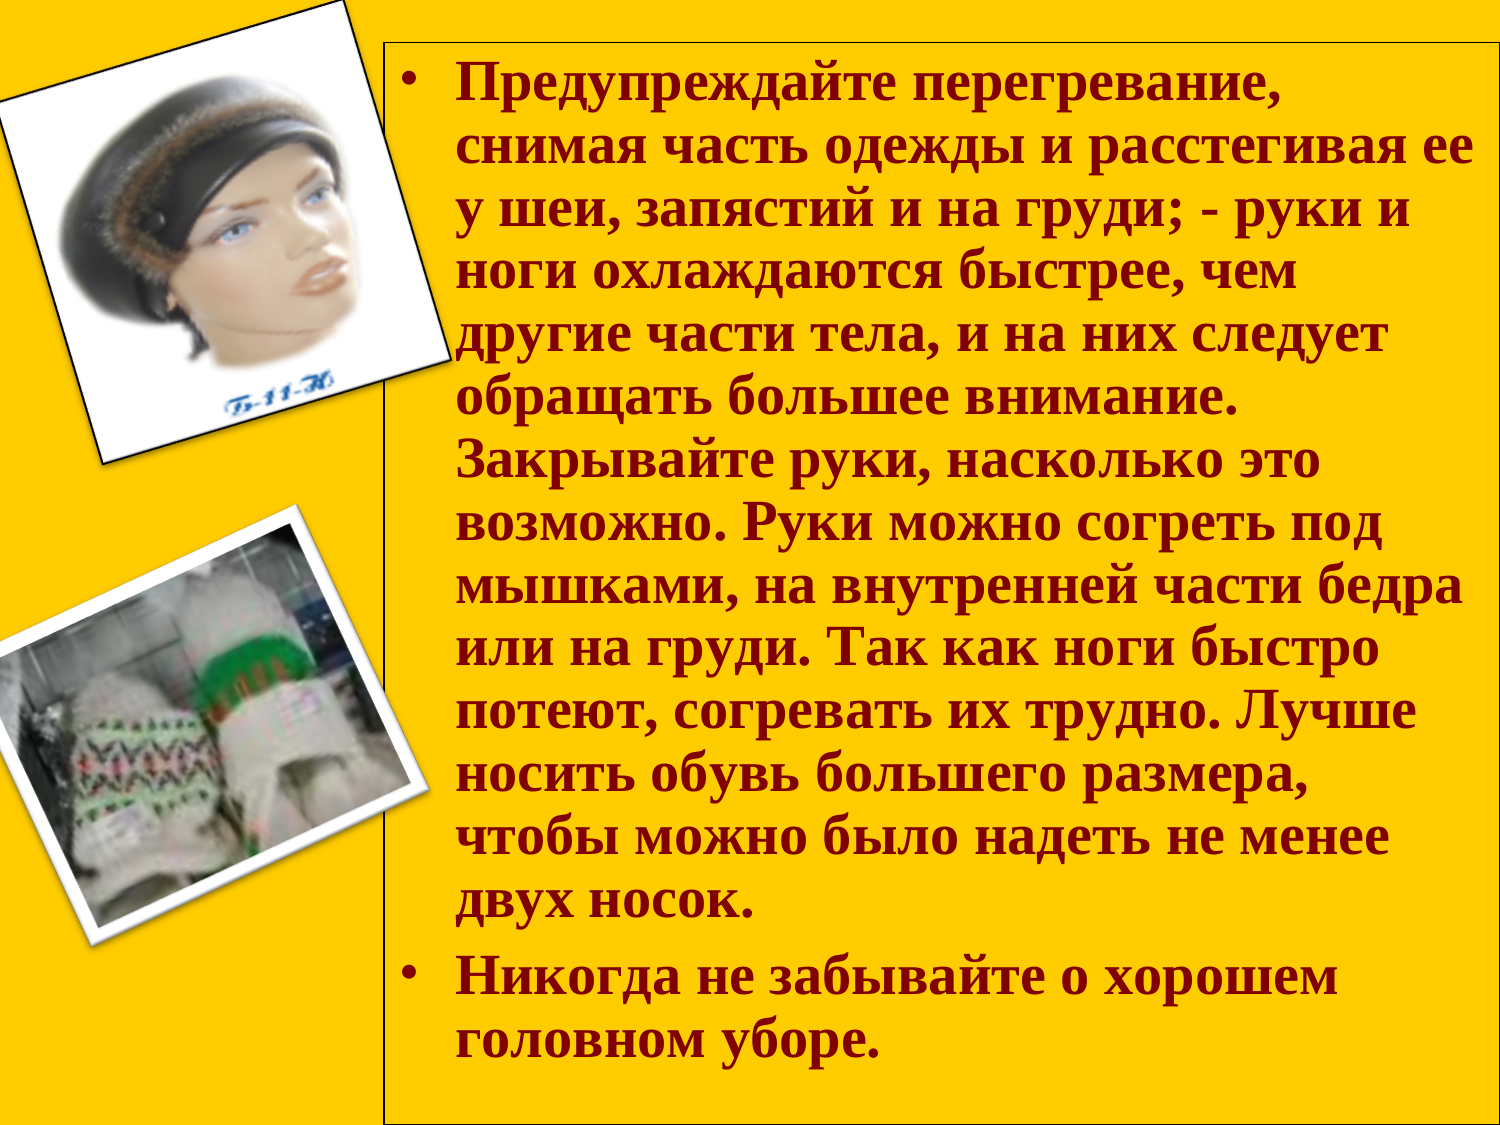

# Предупреждайте перегревание, снимая часть одежды и расстегивая ее у шеи, запястий и на груди; - руки и ноги охлаждаются быстрее, чем другие части тела, и на них следует обращать большее внимание. Закрывайте руки, насколько это возможно. Руки можно согреть под мышками, на внутренней части бедра или на груди. Так как ноги быстро потеют, согревать их трудно. Лучше носить обувь большего размера, чтобы можно было надеть не менее двух носок.
Никогда не забывайте о хорошем головном уборе.